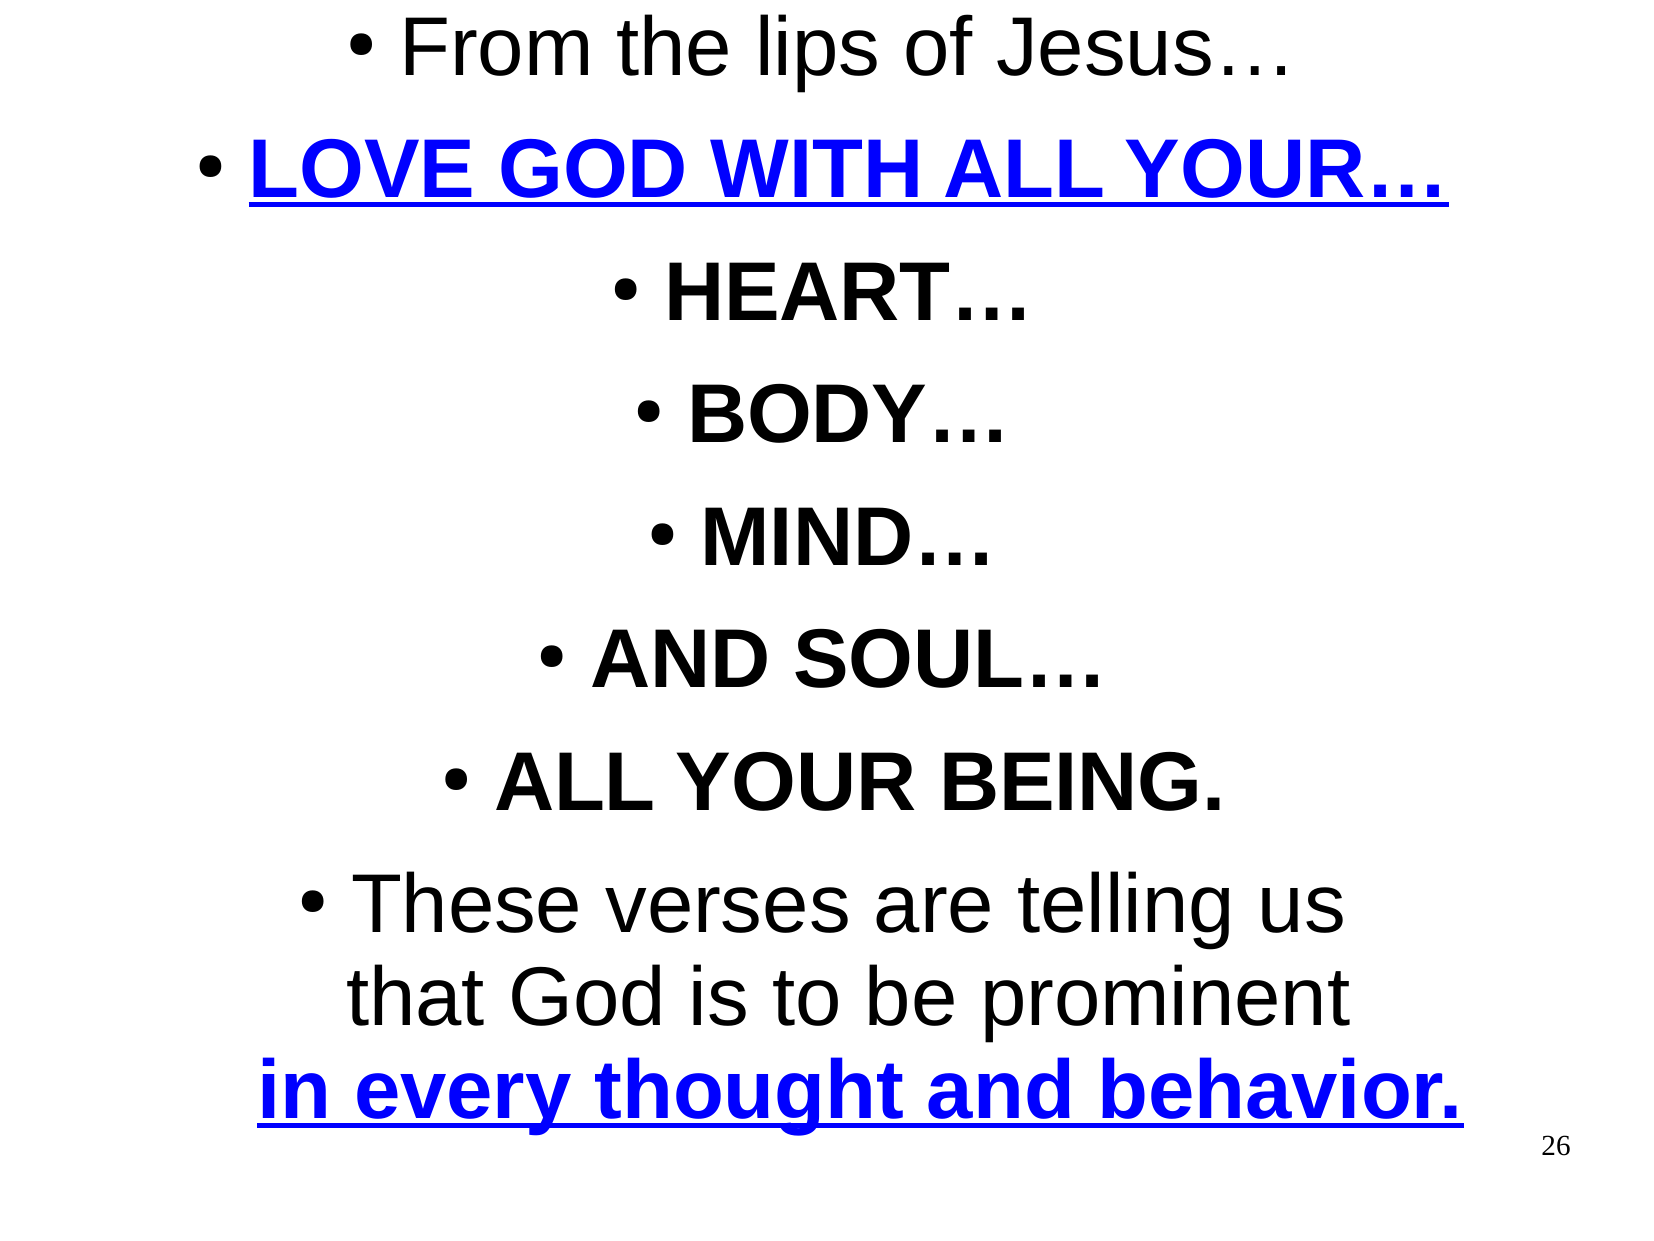

# From the lips of Jesus…
LOVE GOD WITH ALL YOUR…
HEART…
BODY…
MIND…
AND SOUL…
ALL YOUR BEING.
These verses are telling us
that God is to be prominent
in every thought and behavior.
26